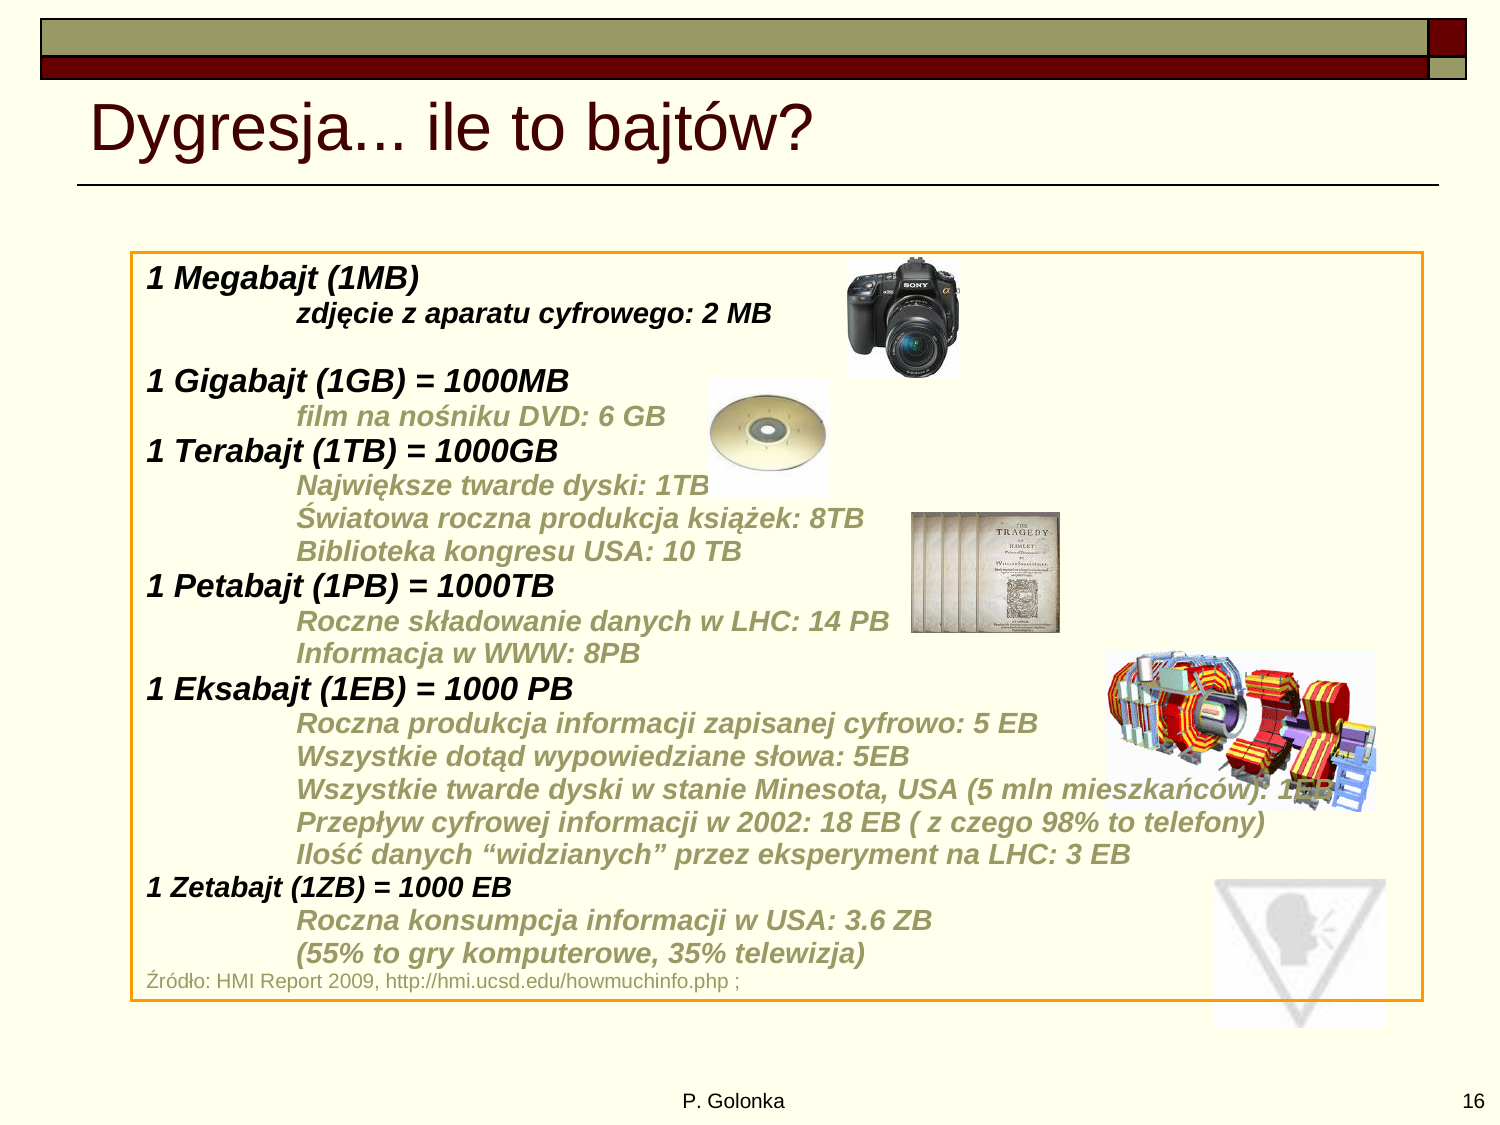

# Dygresja... ile to bajtów?
1 Megabajt (1MB)
	zdjęcie z aparatu cyfrowego: 2 MB
1 Gigabajt (1GB) = 1000MB
	film na nośniku DVD: 6 GB
1 Terabajt (1TB) = 1000GB
	Największe twarde dyski: 1TB
	Światowa roczna produkcja książek: 8TB
	Biblioteka kongresu USA: 10 TB
1 Petabajt (1PB) = 1000TB
	Roczne składowanie danych w LHC: 14 PB
	Informacja w WWW: 8PB
1 Eksabajt (1EB) = 1000 PB
	Roczna produkcja informacji zapisanej cyfrowo: 5 EB
	Wszystkie dotąd wypowiedziane słowa: 5EB
	Wszystkie twarde dyski w stanie Minesota, USA (5 mln mieszkańców): 1EB
	Przepływ cyfrowej informacji w 2002: 18 EB ( z czego 98% to telefony)
	Ilość danych “widzianych” przez eksperyment na LHC: 3 EB
1 Zetabajt (1ZB) = 1000 EB
	Roczna konsumpcja informacji w USA: 3.6 ZB
	(55% to gry komputerowe, 35% telewizja)
Źródło: HMI Report 2009, http://hmi.ucsd.edu/howmuchinfo.php ;
P. Golonka
16